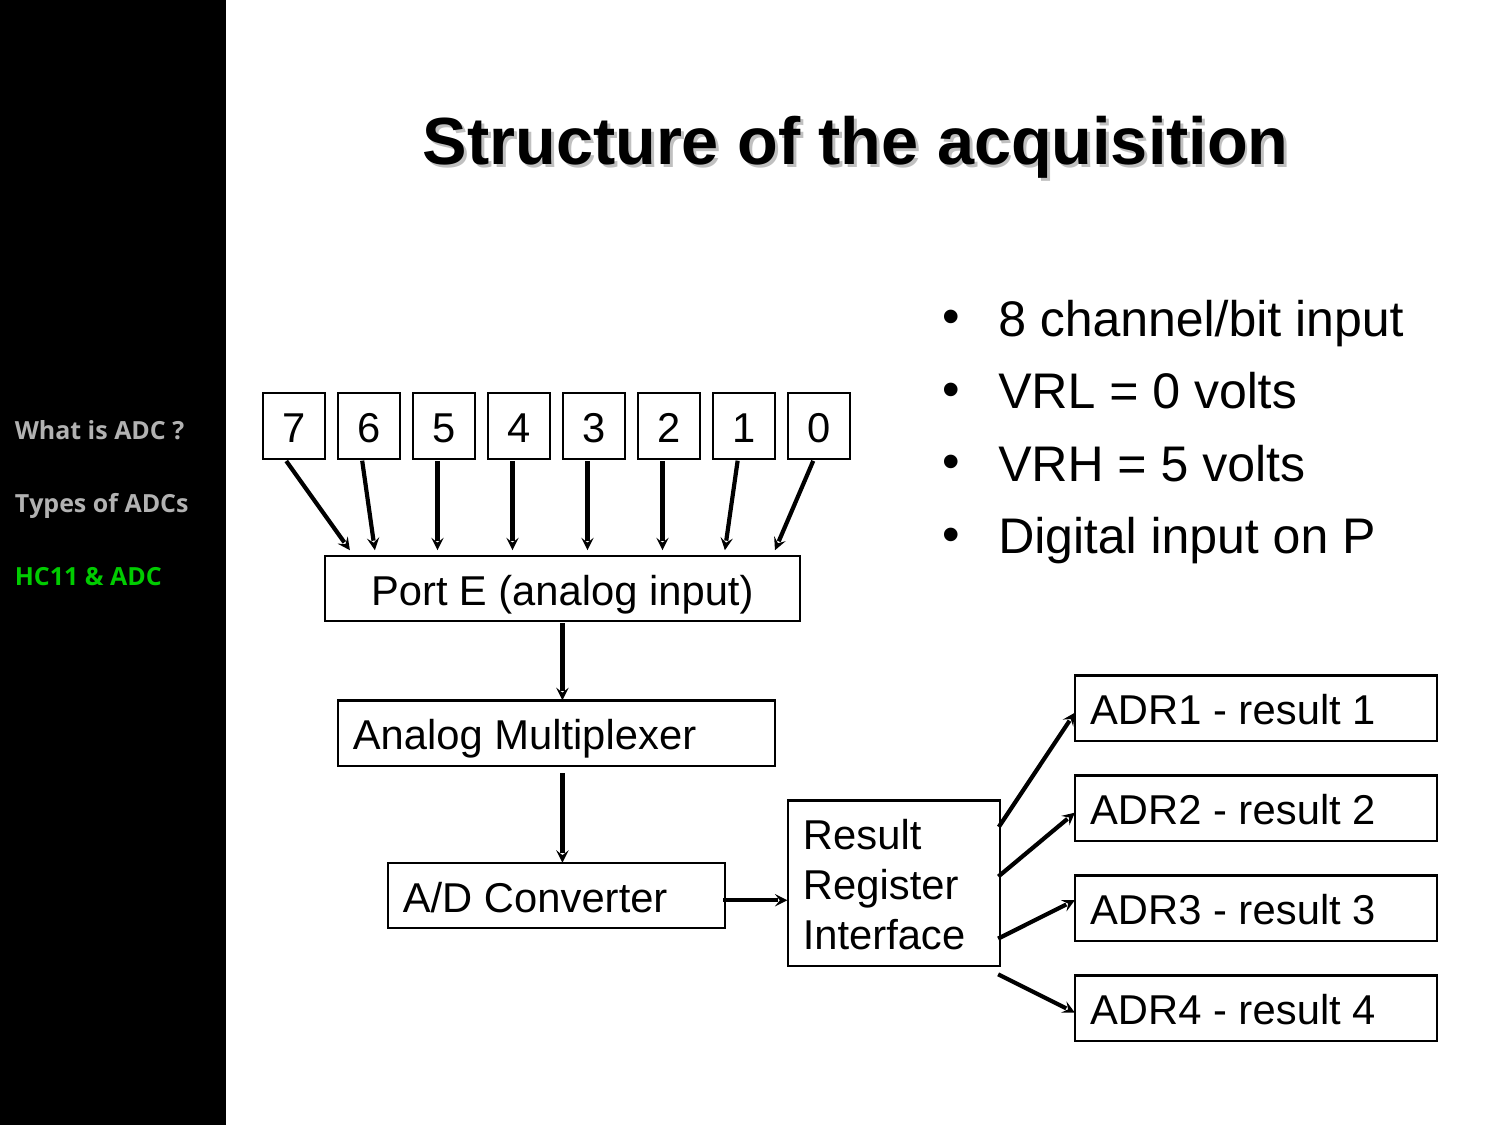

What is ADC ?
Types of ADCs
HC11 & ADC
Structure of the acquisition
# 8 channel/bit input
VRL = 0 volts
VRH = 5 volts
Digital input on P
7
6
5
4
3
2
1
0
Port E (analog input)
Analog Multiplexer
Result Register Interface
A/D Converter
ADR1 - result 1
ADR2 - result 2
ADR3 - result 3
ADR4 - result 4